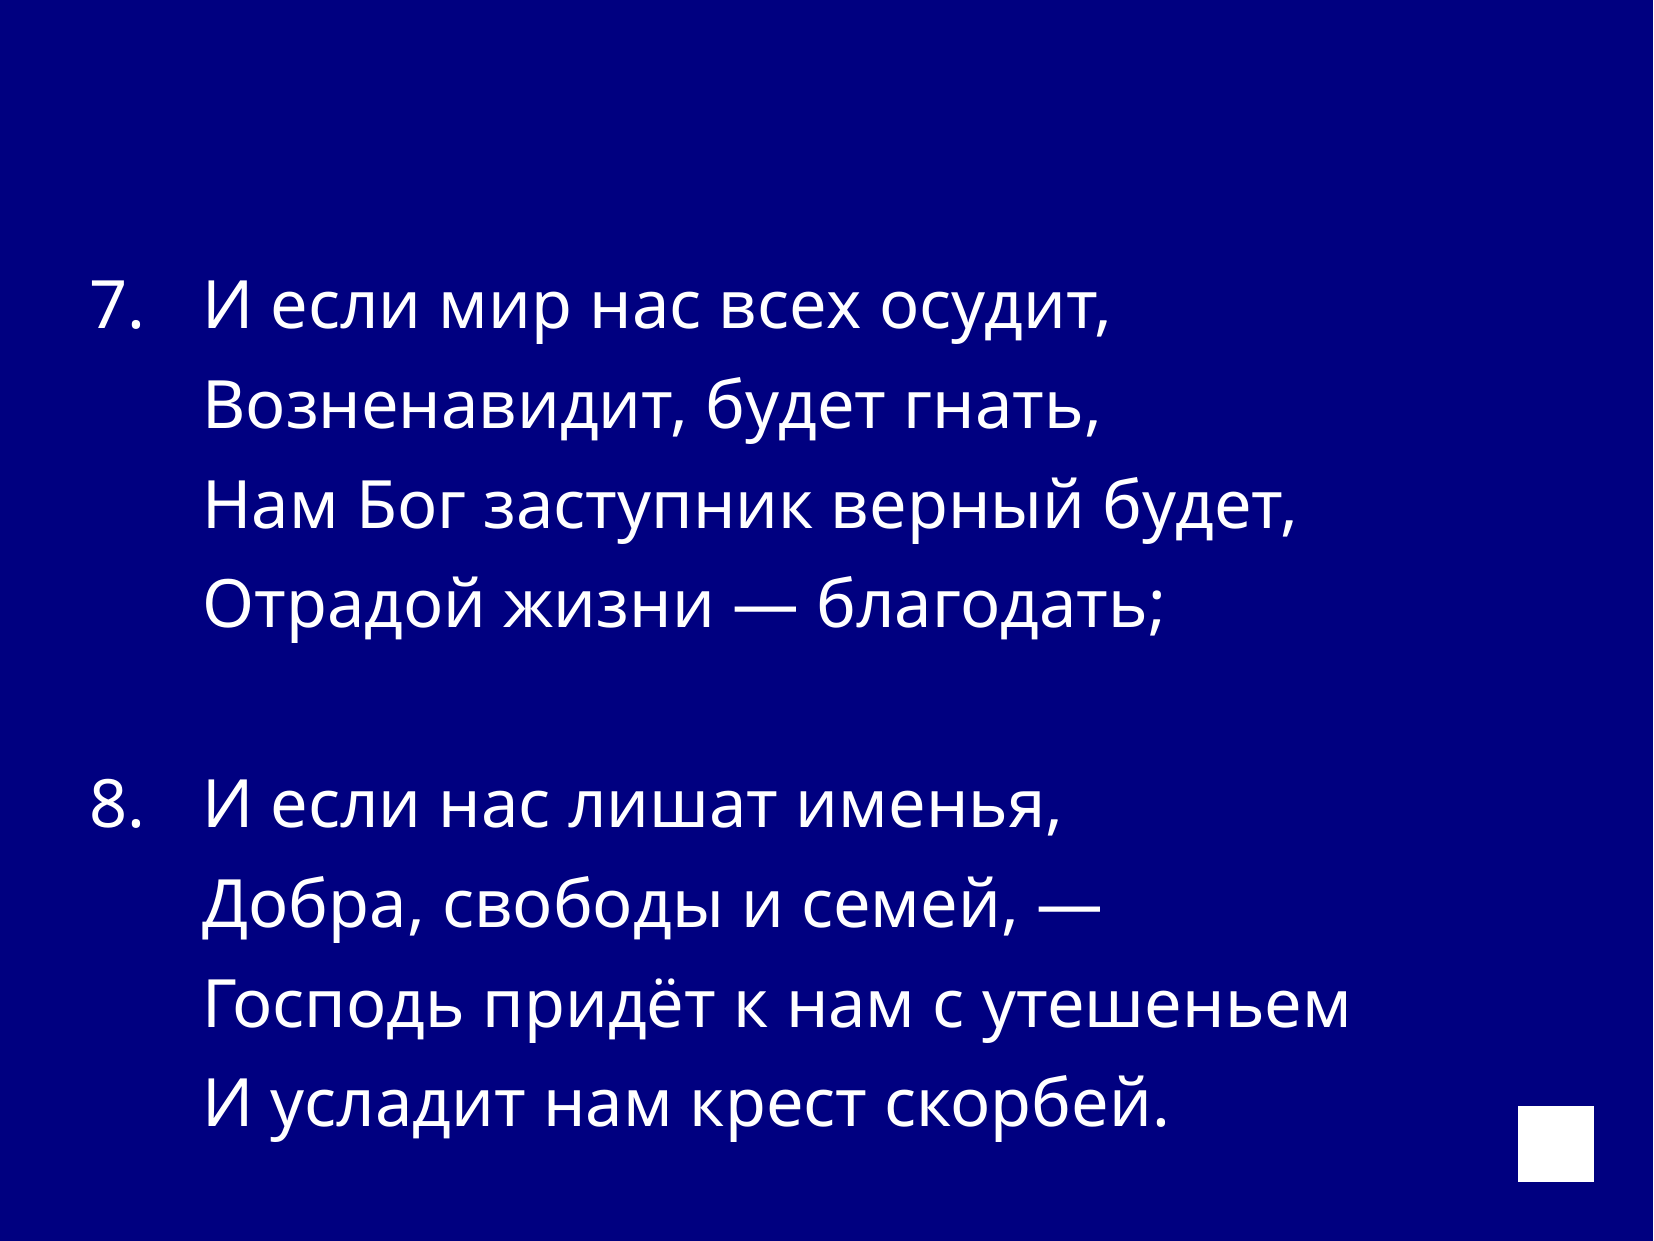

7.	И если мир нас всех осудит,
	Возненавидит, будет гнать,
	Нам Бог заступник верный будет,
	Отрадой жизни — благодать;
8.	И если нас лишат именья,
	Добра, свободы и семей, —
	Господь придёт к нам с утешеньем
	И усладит нам крест скорбей.